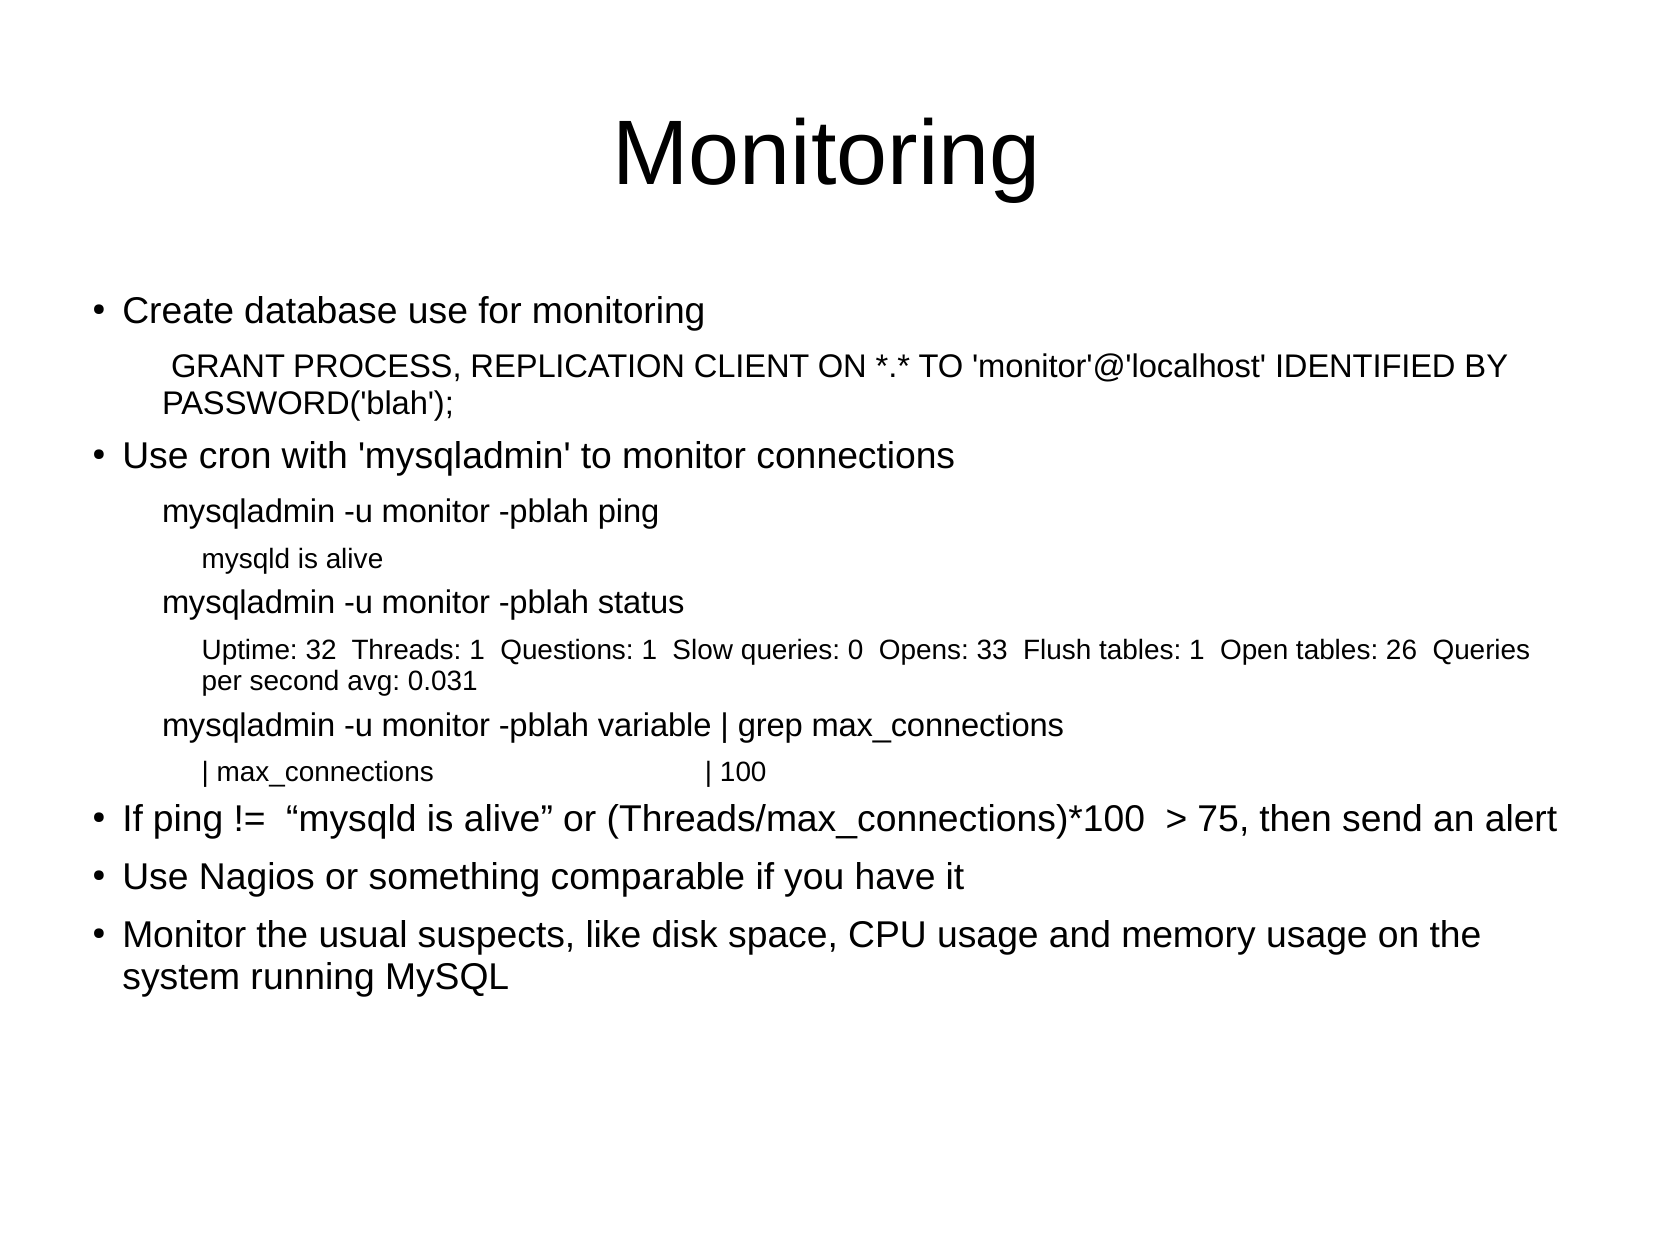

# Monitoring
Create database use for monitoring
 GRANT PROCESS, REPLICATION CLIENT ON *.* TO 'monitor'@'localhost' IDENTIFIED BY PASSWORD('blah');
Use cron with 'mysqladmin' to monitor connections
mysqladmin -u monitor -pblah ping
mysqld is alive
mysqladmin -u monitor -pblah status
Uptime: 32 Threads: 1 Questions: 1 Slow queries: 0 Opens: 33 Flush tables: 1 Open tables: 26 Queries per second avg: 0.031
mysqladmin -u monitor -pblah variable | grep max_connections
| max_connections | 100
If ping != “mysqld is alive” or (Threads/max_connections)*100 > 75, then send an alert
Use Nagios or something comparable if you have it
Monitor the usual suspects, like disk space, CPU usage and memory usage on the system running MySQL